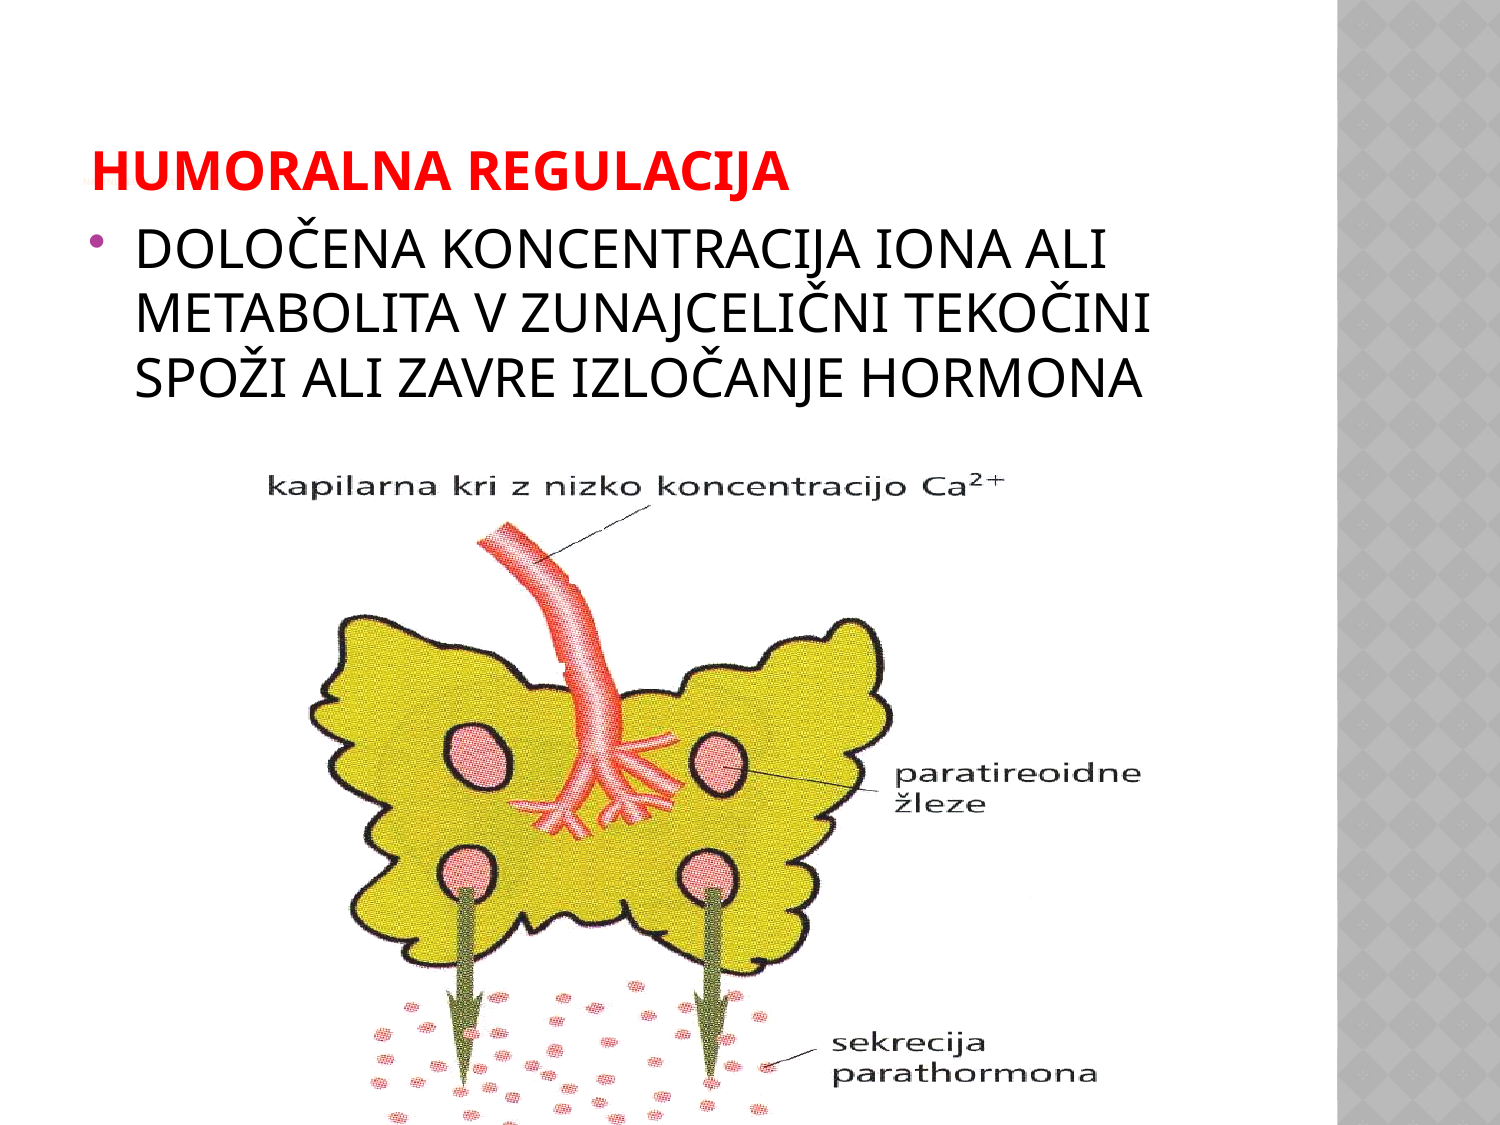

# NAČINI REGULACIJE IZLOČANJA
HUMORALNA REGULACIJA
DOLOČENA KONCENTRACIJA IONA ALI METABOLITA V ZUNAJCELIČNI TEKOČINI SPOŽI ALI ZAVRE IZLOČANJE HORMONA